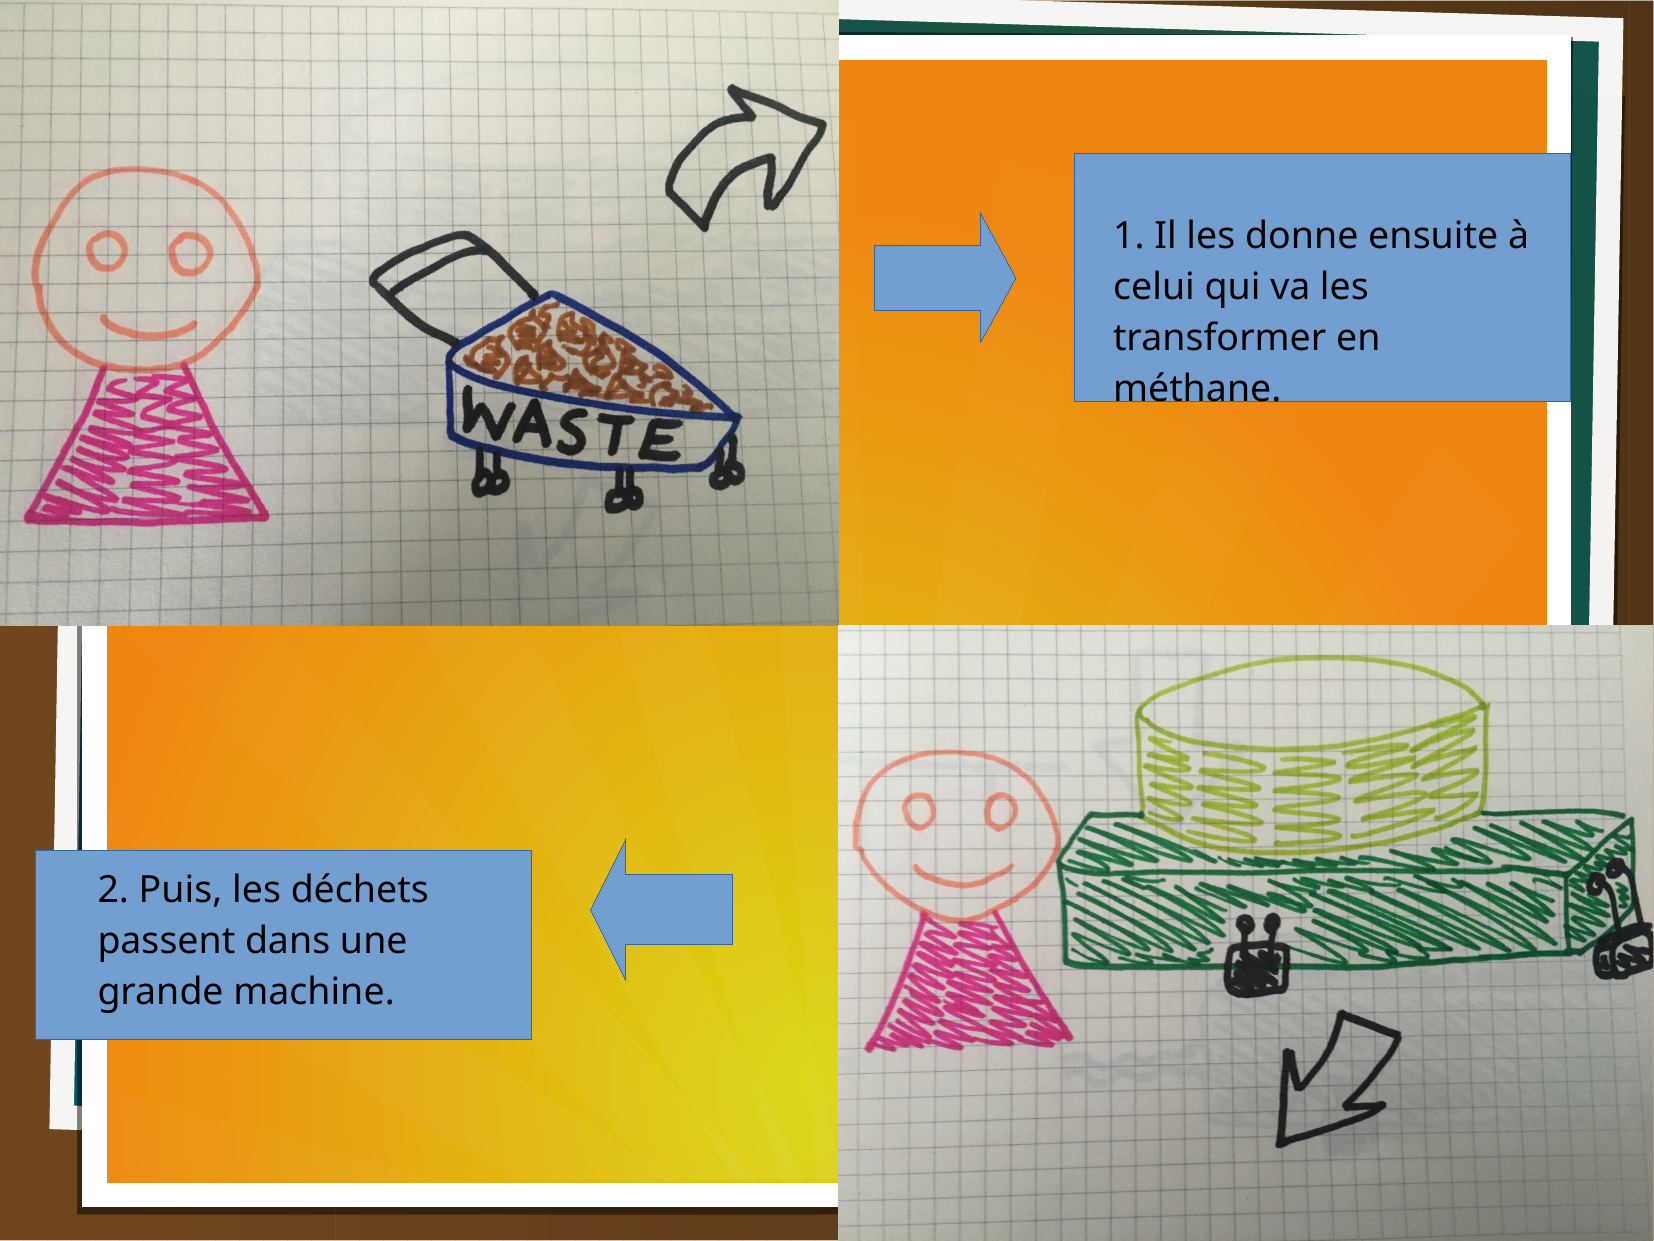

1. Il les donne ensuite à celui qui va les transformer en méthane.
2. Puis, les déchets passent dans une grande machine.